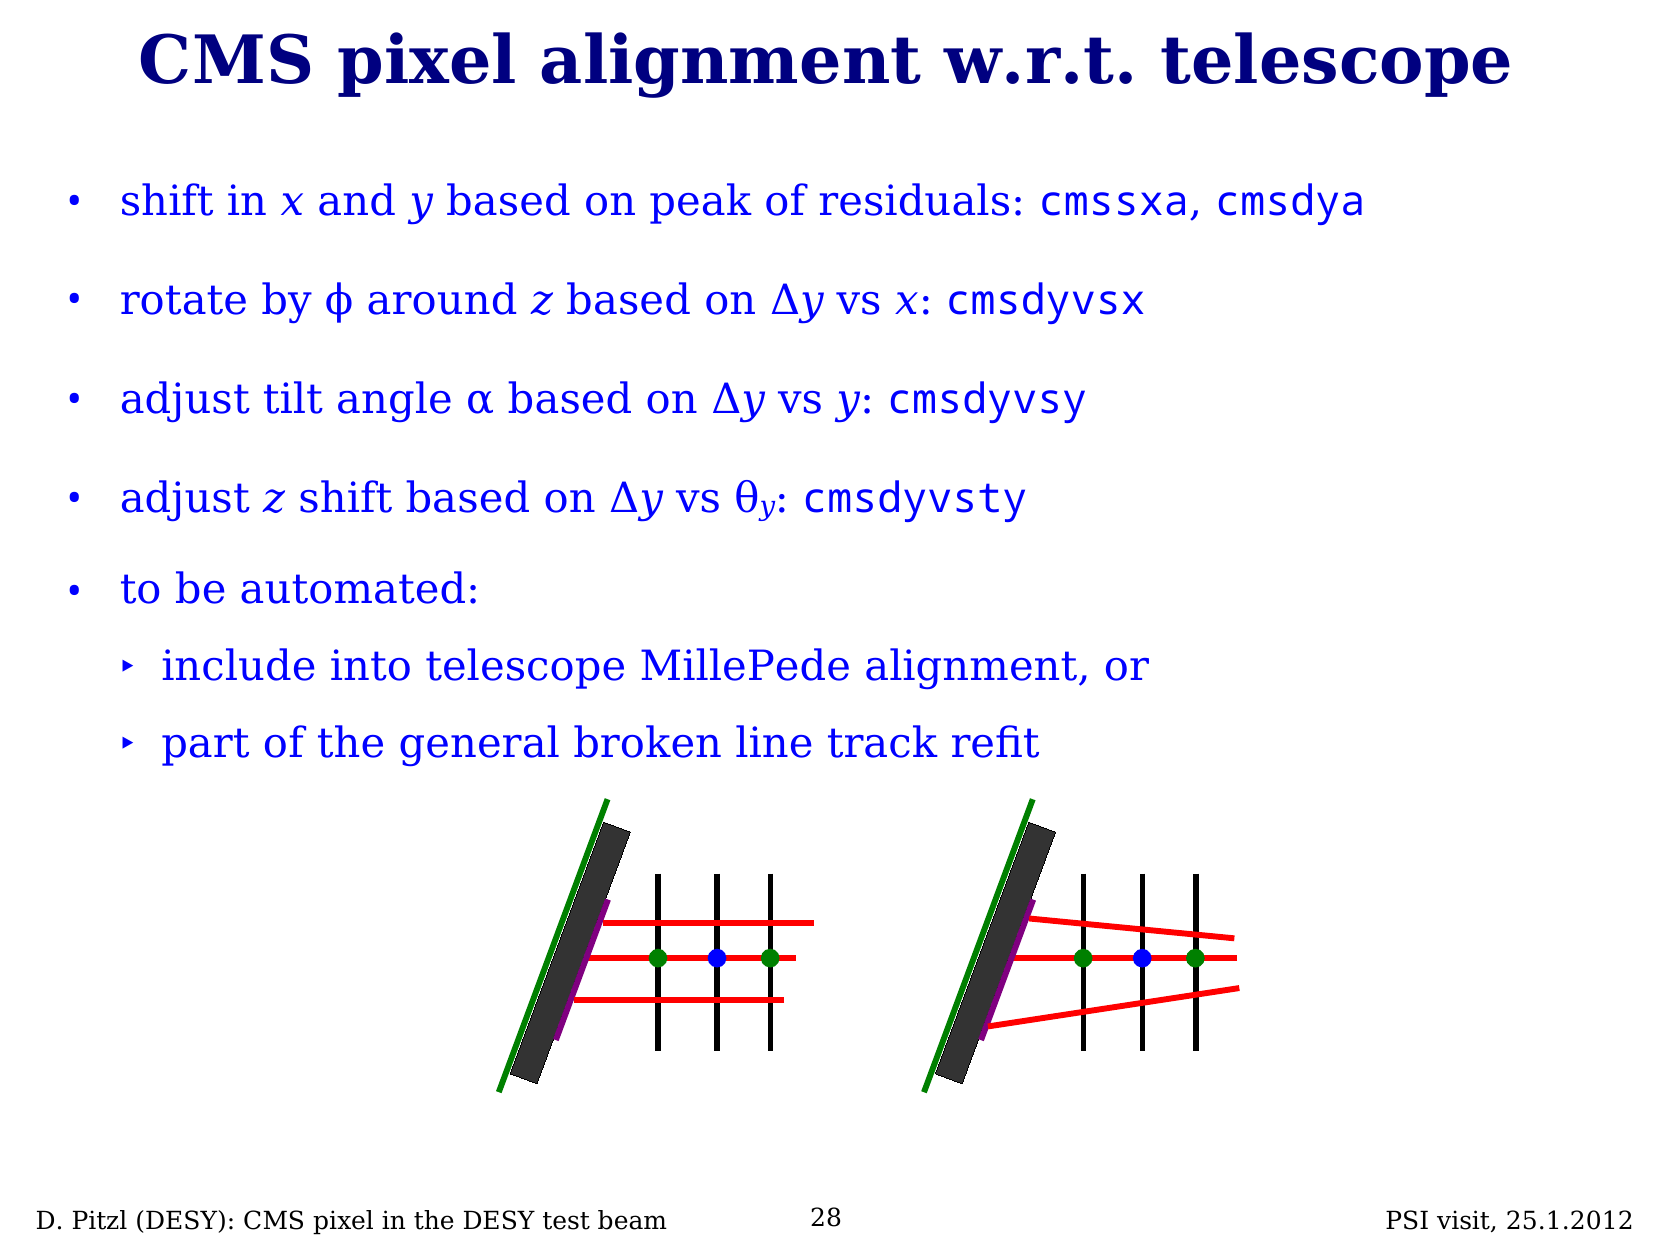

# CMS pixel alignment w.r.t. telescope
shift in x and y based on peak of residuals: cmssxa, cmsdya
rotate by ϕ around z based on Δy vs x: cmsdyvsx
adjust tilt angle α based on Δy vs y: cmsdyvsy
adjust z shift based on Δy vs θy: cmsdyvsty
to be automated:
include into telescope MillePede alignment, or
part of the general broken line track refit